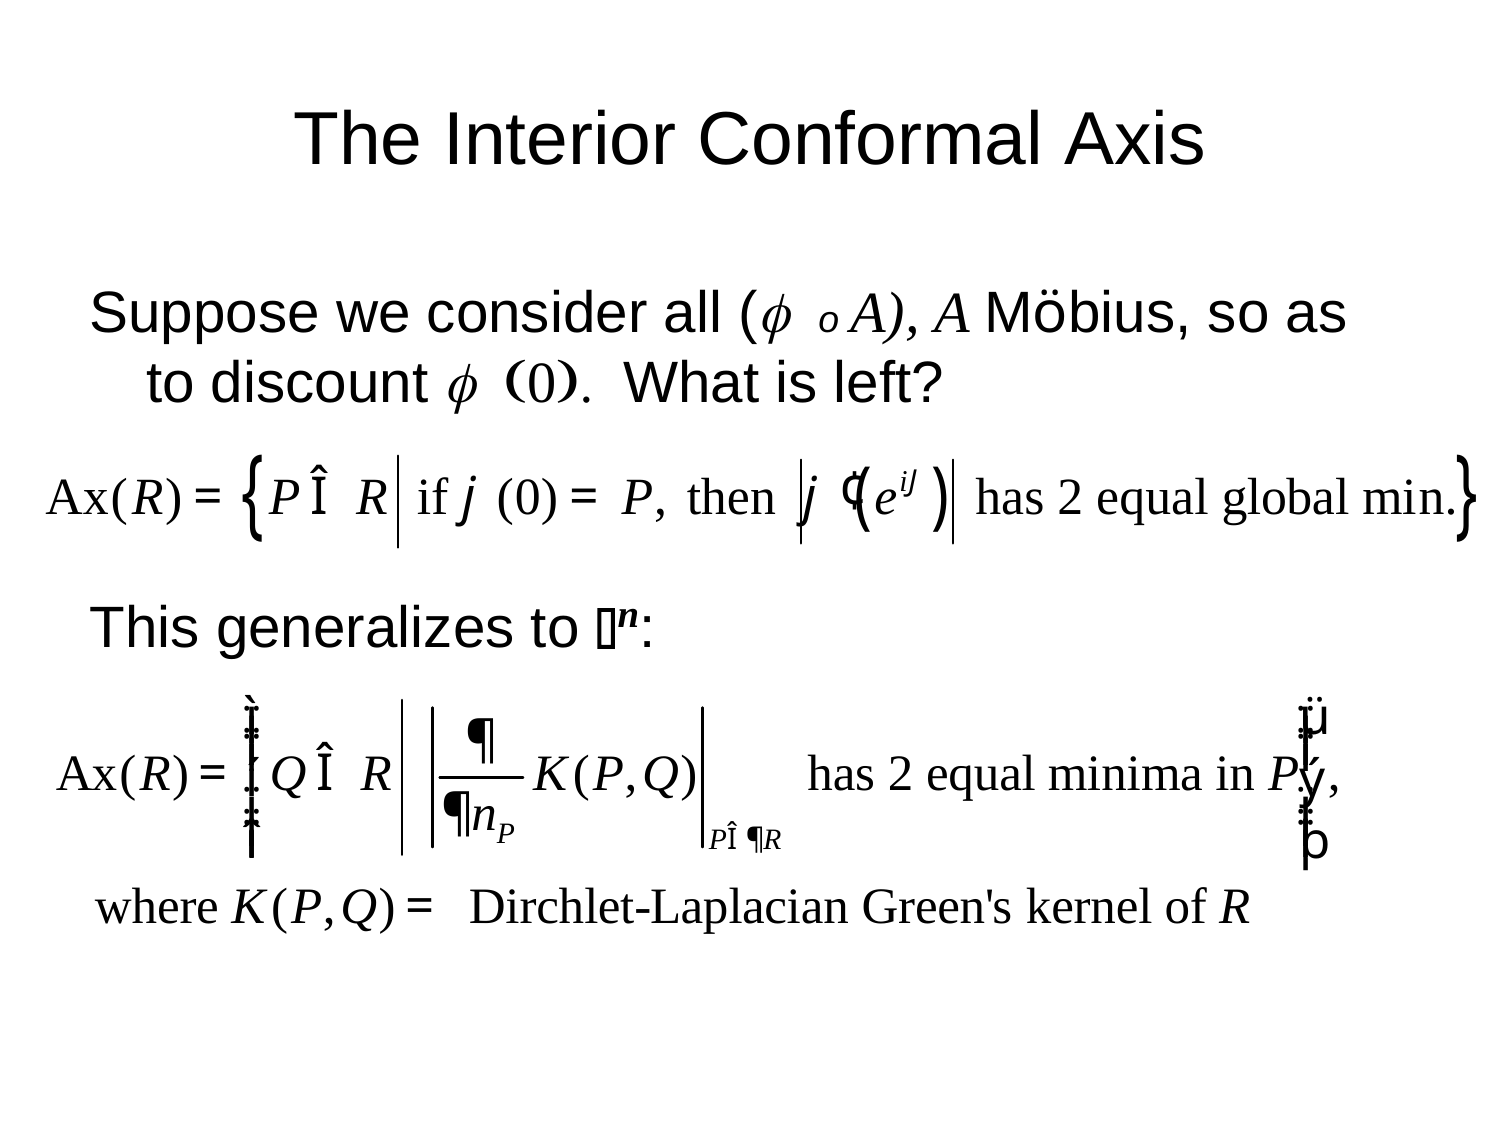

# The Interior Conformal Axis
Suppose we consider all (o A), A Möbius, so as to discount What is left?
This generalizes to n: